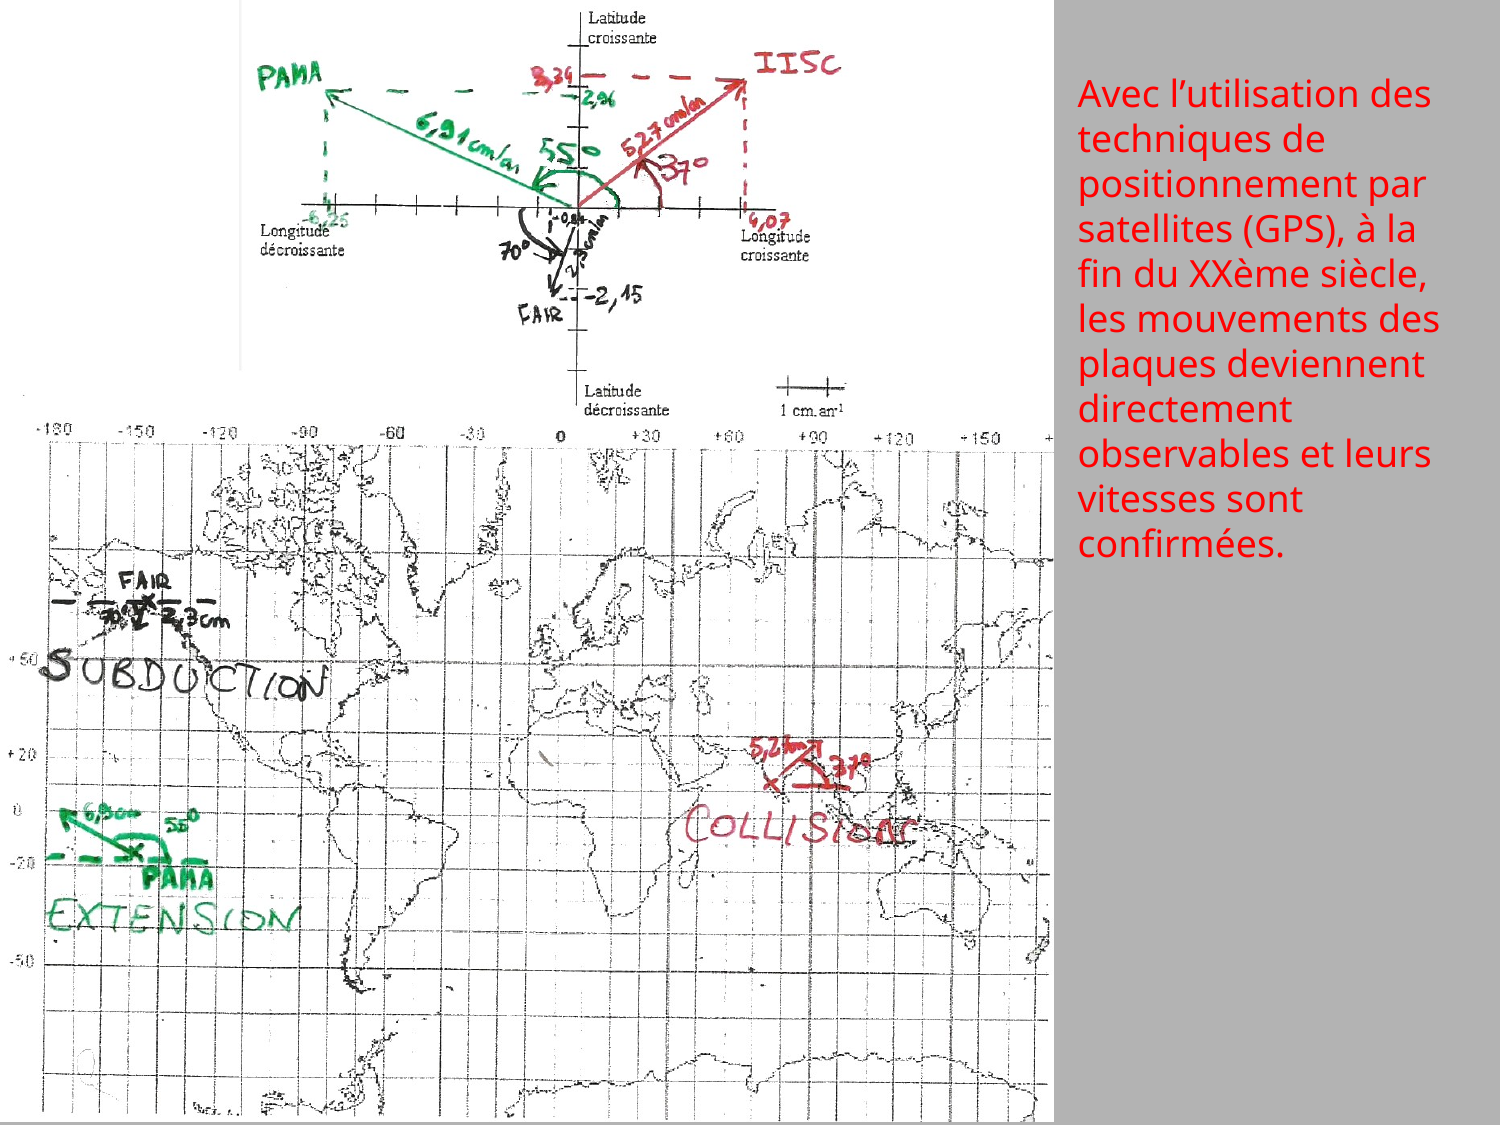

Avec l’utilisation des techniques de positionnement par satellites (GPS), à la fin du XXème siècle, les mouvements des plaques deviennent directement observables et leurs vitesses sont confirmées.